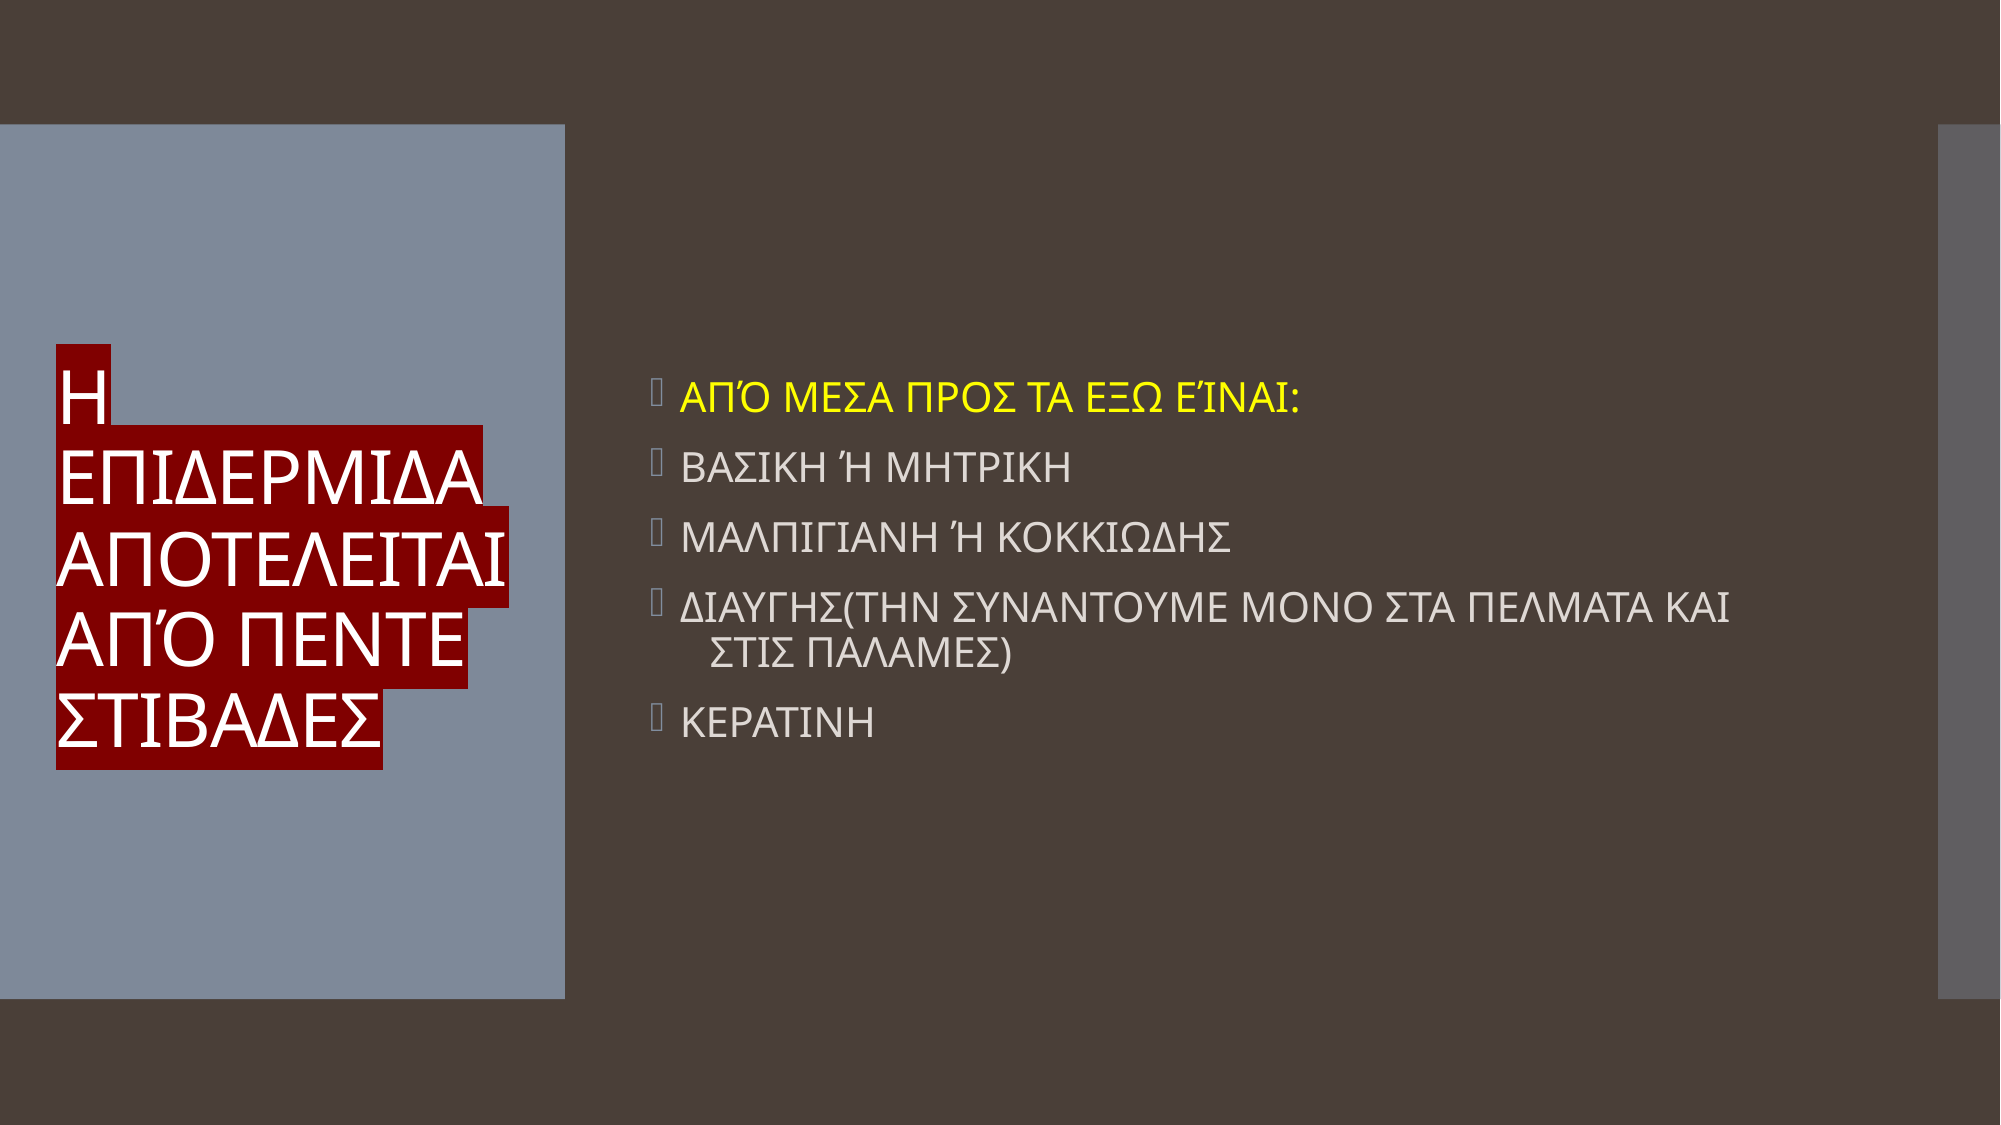

ΑΠΌ ΜΕΣΑ ΠΡΟΣ ΤΑ ΕΞΩ ΕΊΝΑΙ:
ΒΑΣΙΚΗ Ή ΜΗΤΡΙΚΗ
ΜΑΛΠΙΓΙΑΝΗ Ή ΚΟΚΚΙΩΔΗΣ
ΔΙΑΥΓΗΣ(ΤΗΝ ΣΥΝΑΝΤΟΥΜΕ ΜΟΝΟ ΣΤΑ ΠΕΛΜΑΤΑ ΚΑΙ ΣΤΙΣ ΠΑΛΑΜΕΣ)
ΚΕΡΑΤΙΝΗ
# Η ΕΠΙΔΕΡΜΙΔΑ ΑΠΟΤΕΛΕΙΤΑΙ ΑΠΌ ΠΕΝΤΕ ΣΤΙΒΑΔΕΣ